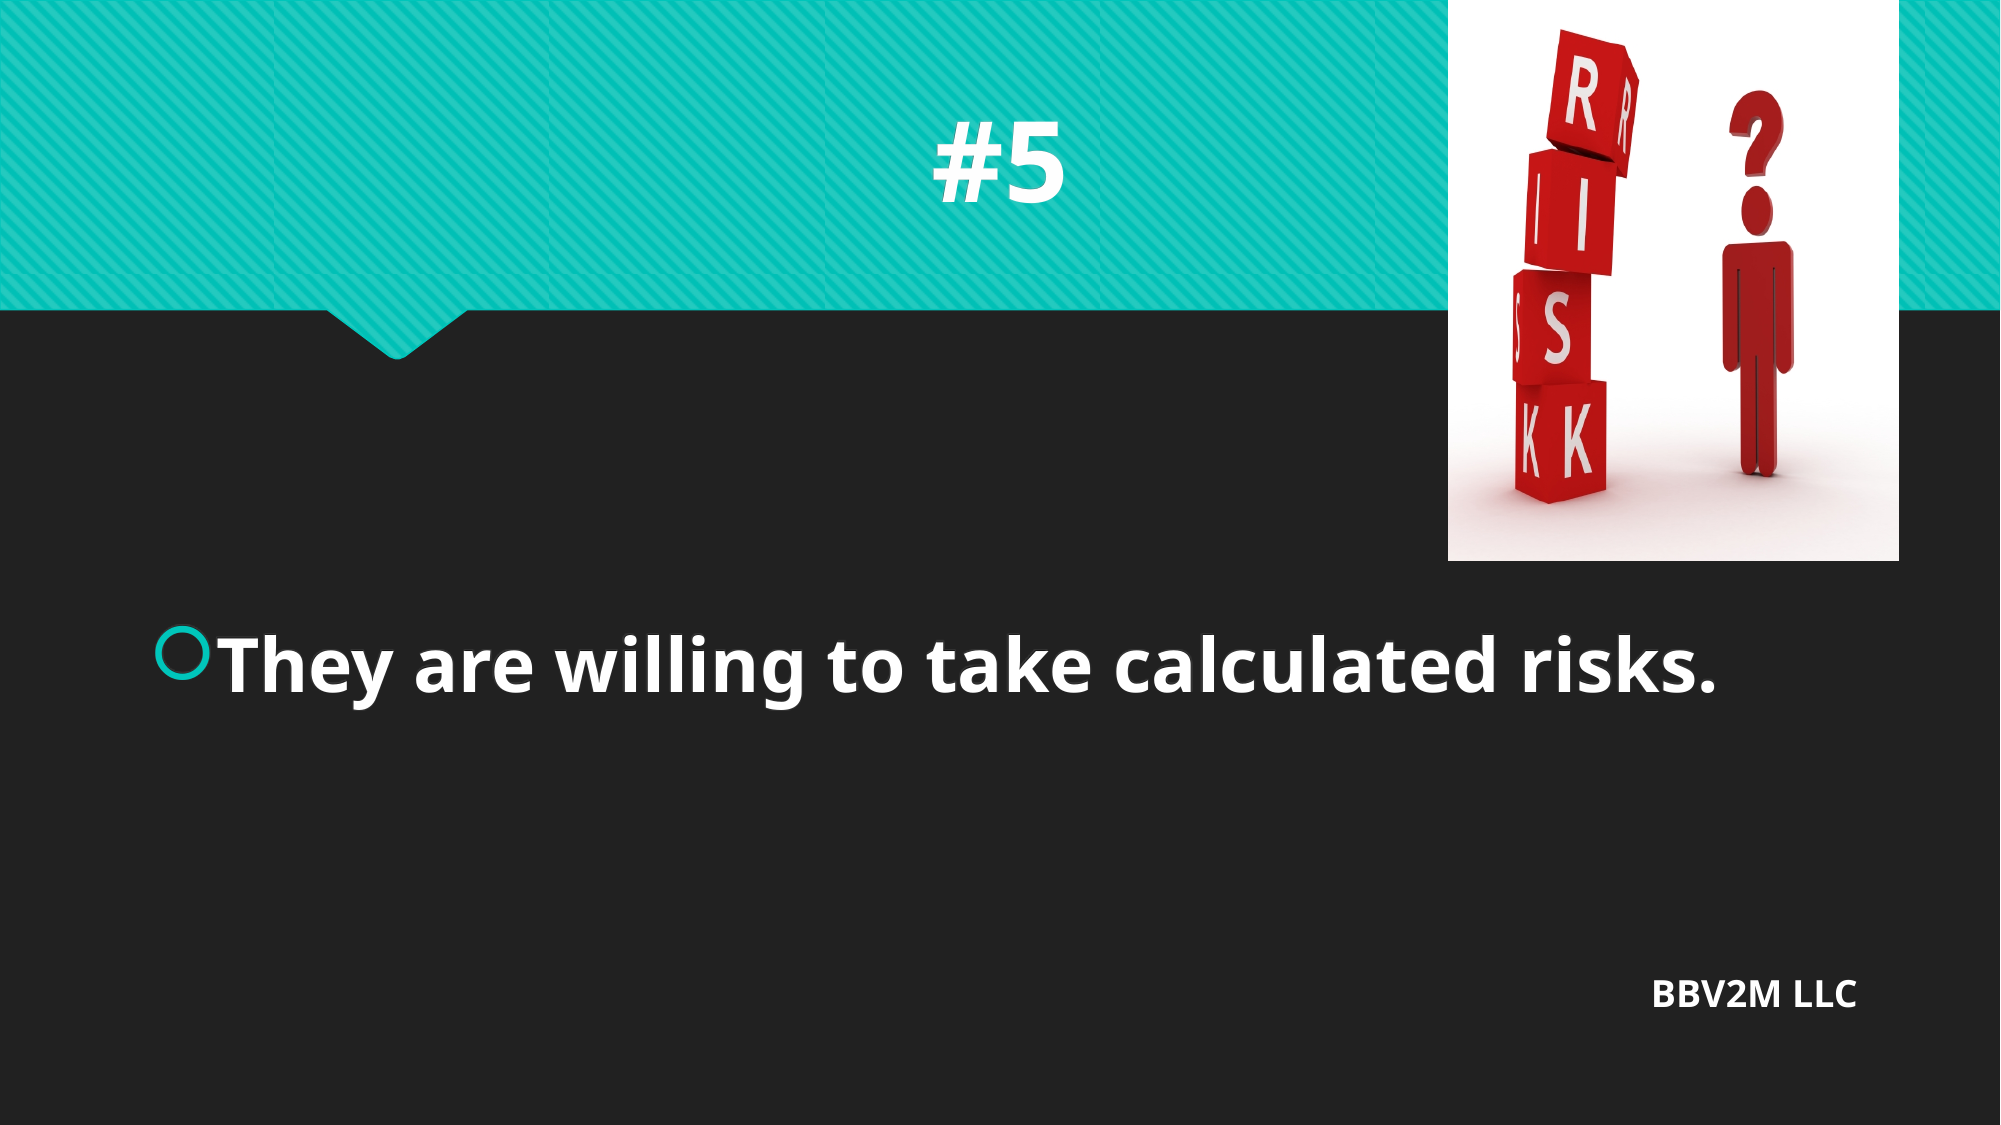

# #5
They are willing to take calculated risks.
BBV2M LLC